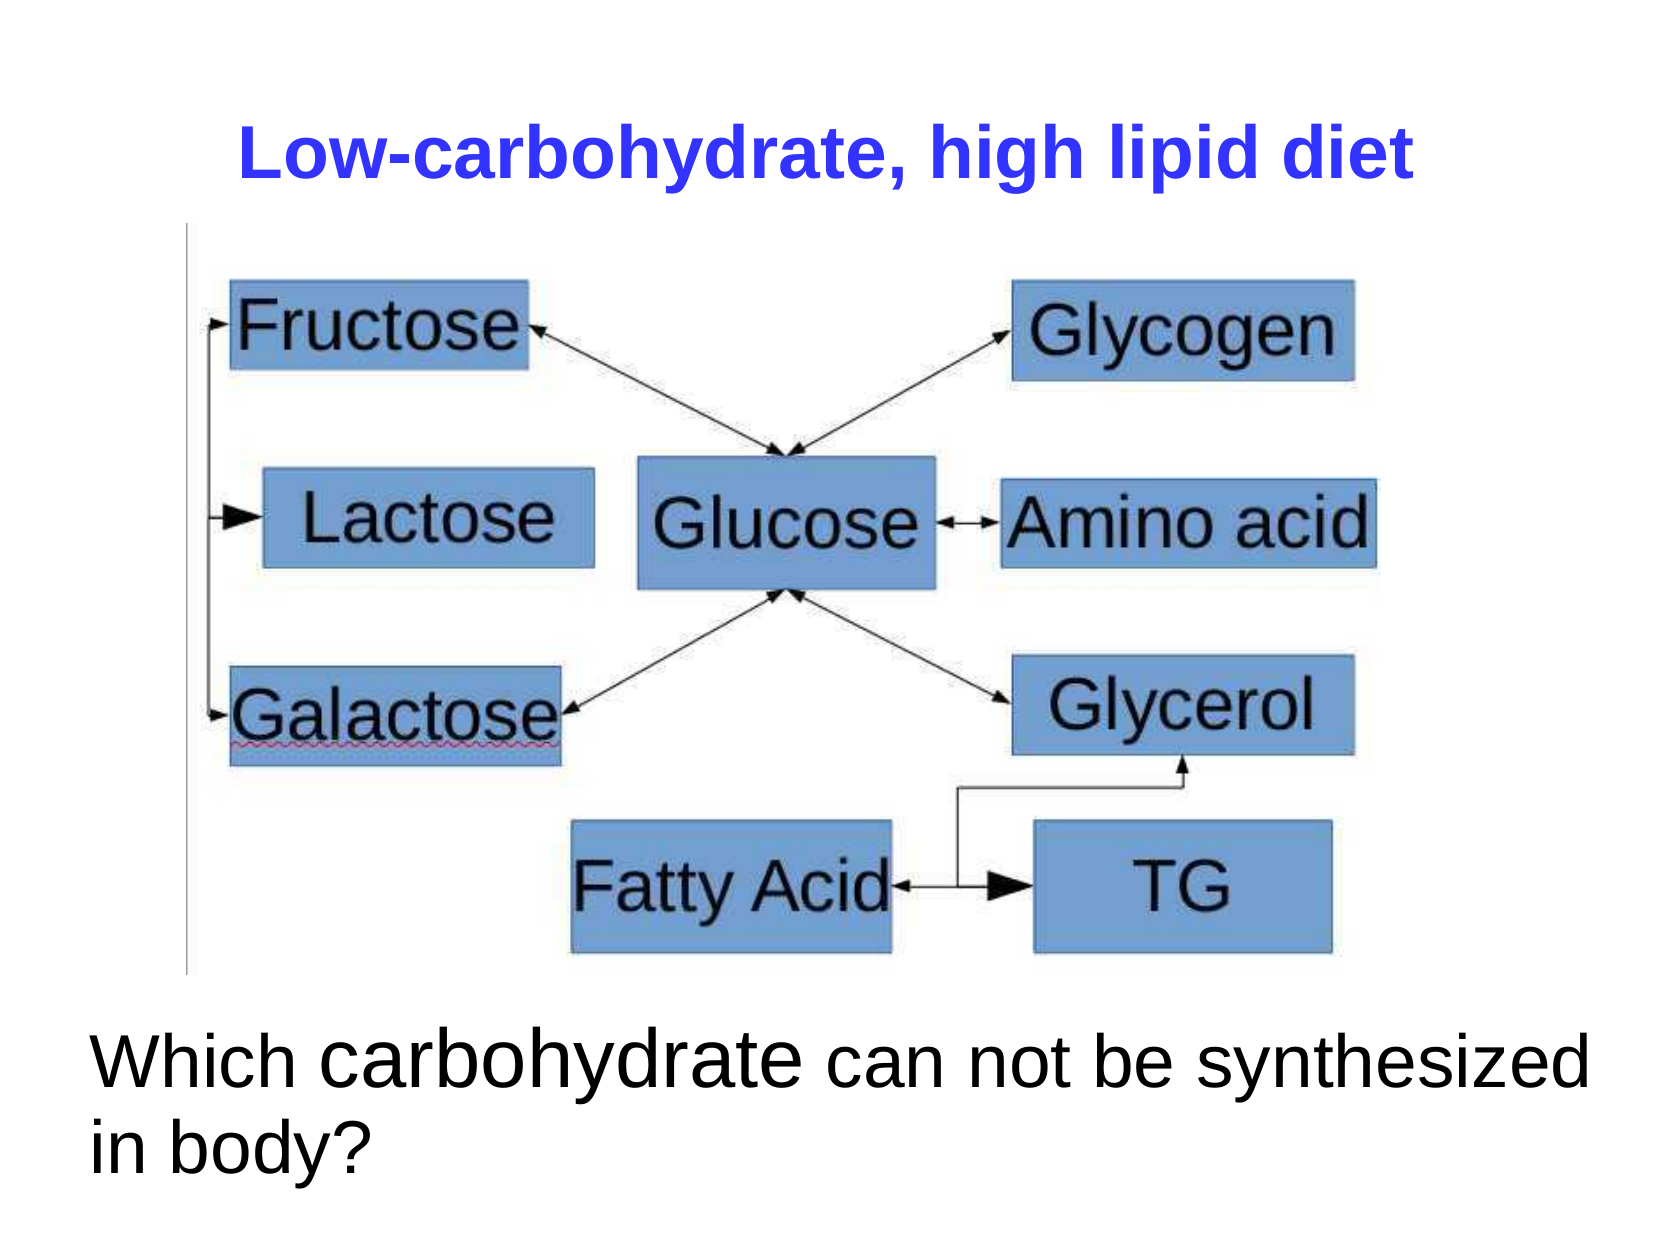

# Low-carbohydrate, high lipid diet
Which carbohydrate can not be synthesized in body?